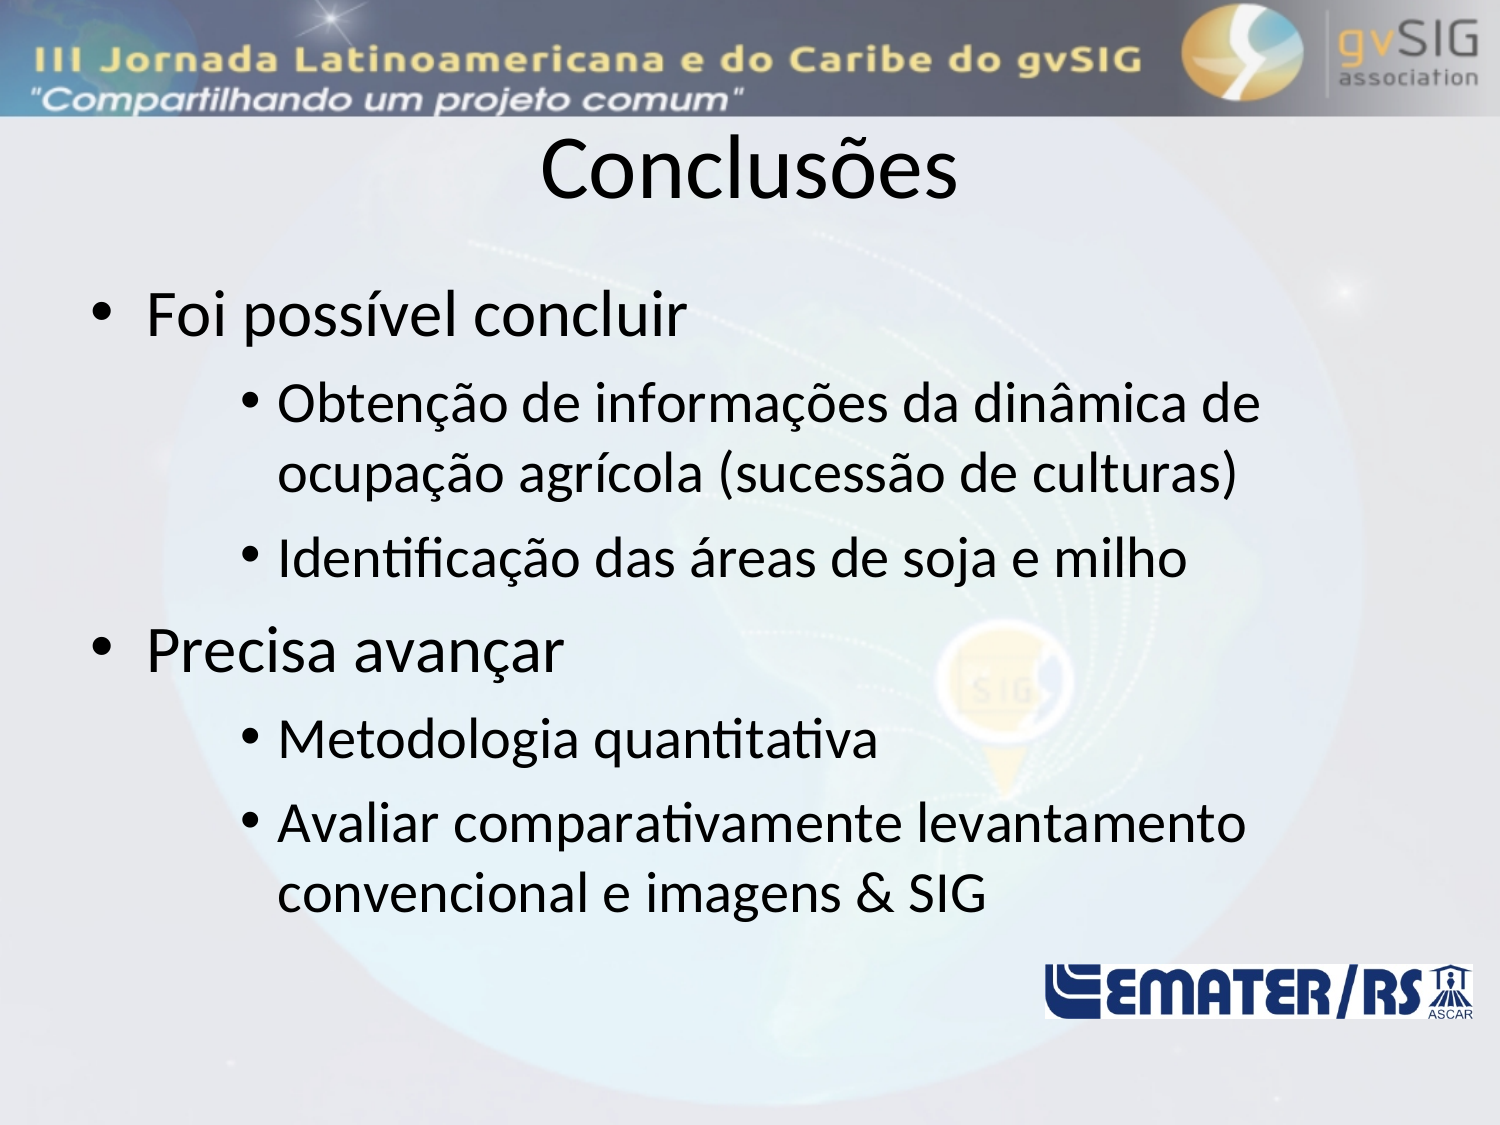

Conclusões
# Foi possível concluir
Obtenção de informações da dinâmica de ocupação agrícola (sucessão de culturas)
Identificação das áreas de soja e milho
Precisa avançar
Metodologia quantitativa
Avaliar comparativamente levantamento convencional e imagens & SIG